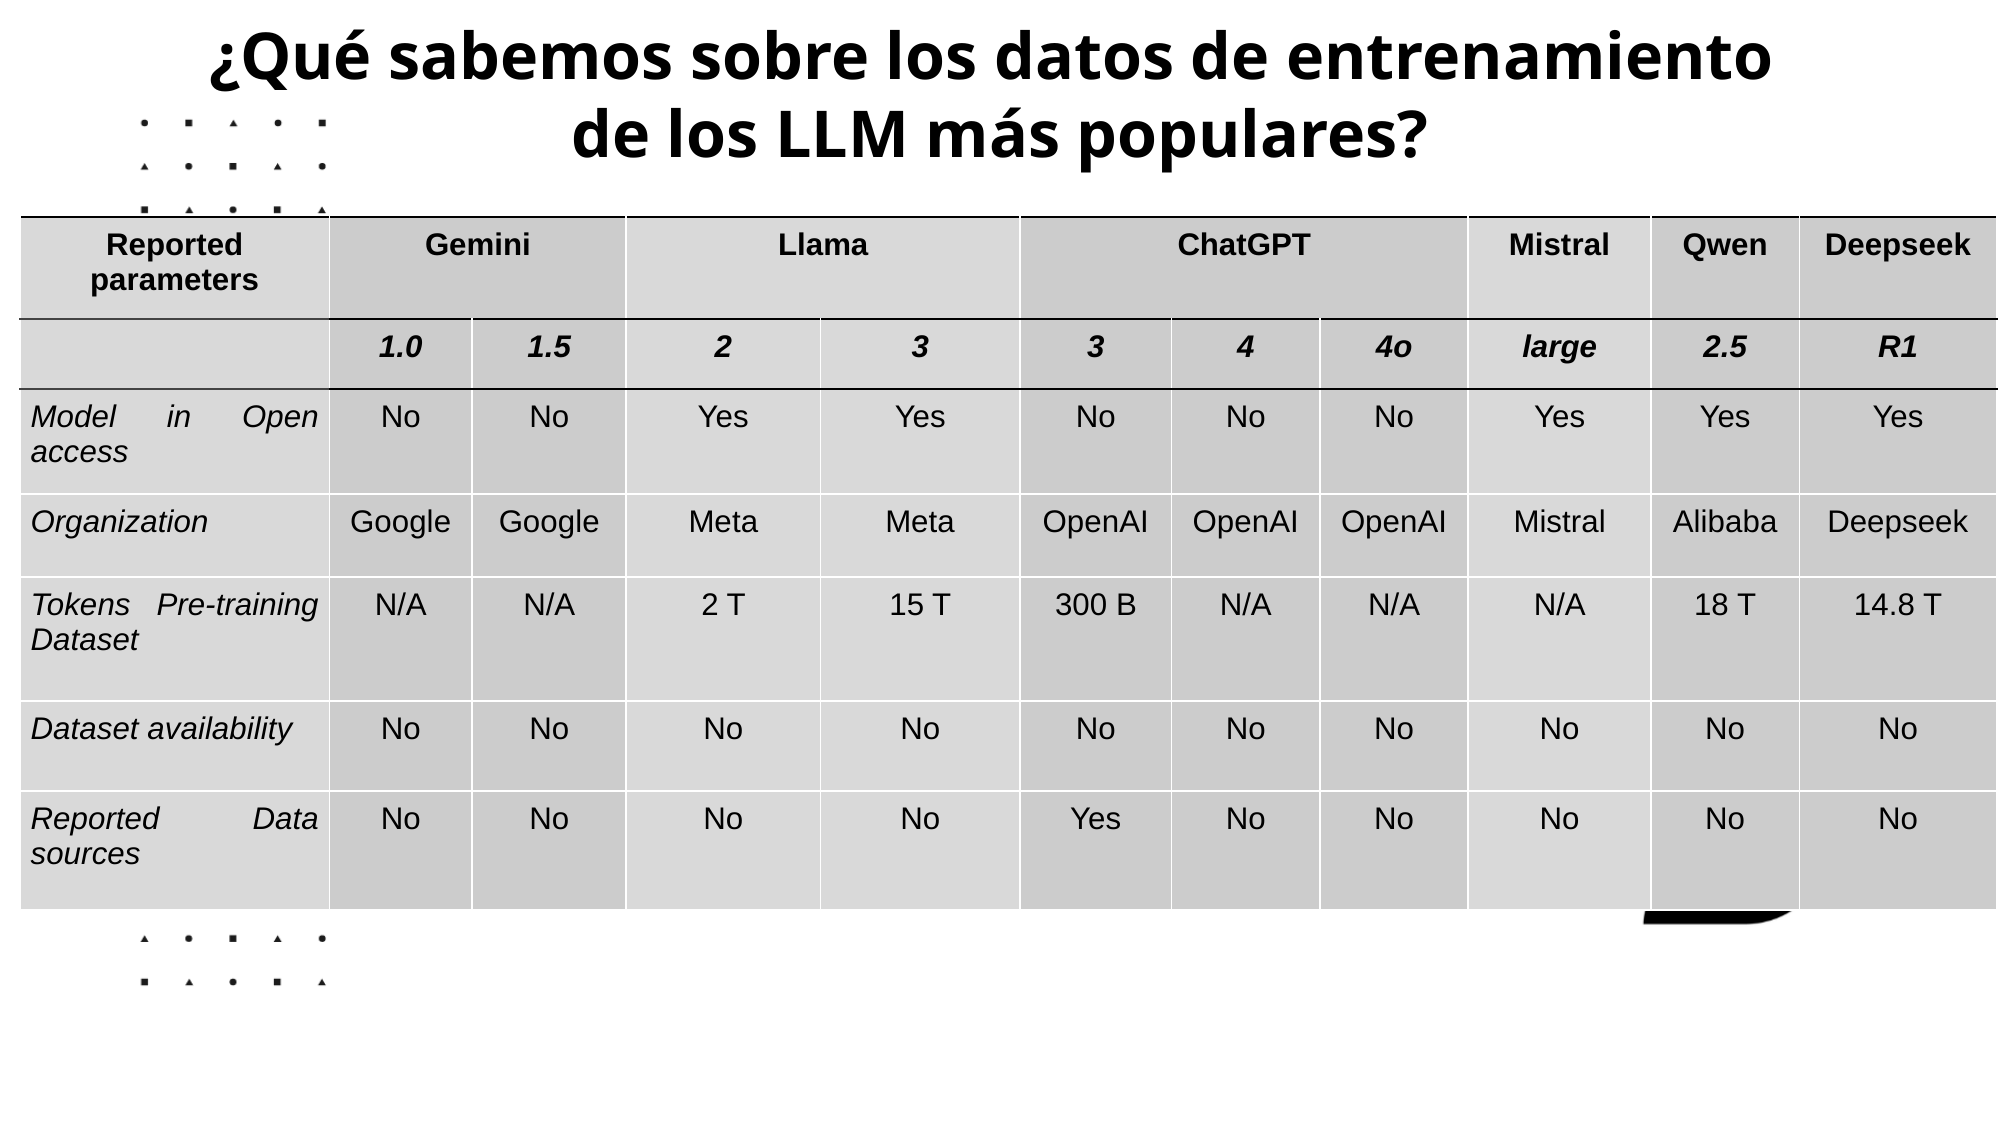

¿Qué sabemos sobre los datos de entrenamiento
de los LLM más populares?
| Reported parameters | Gemini | | Llama | | ChatGPT | | | Mistral | Qwen | Deepseek |
| --- | --- | --- | --- | --- | --- | --- | --- | --- | --- | --- |
| | 1.0 | 1.5 | 2 | 3 | 3 | 4 | 4o | large | 2.5 | R1 |
| Model in Open access | No | No | Yes | Yes | No | No | No | Yes | Yes | Yes |
| Organization | Google | Google | Meta | Meta | OpenAI | OpenAI | OpenAI | Mistral | Alibaba | Deepseek |
| Tokens Pre-training Dataset | N/A | N/A | 2 T | 15 T | 300 B | N/A | N/A | N/A | 18 T | 14.8 T |
| Dataset availability | No | No | No | No | No | No | No | No | No | No |
| Reported Data sources | No | No | No | No | Yes | No | No | No | No | No |